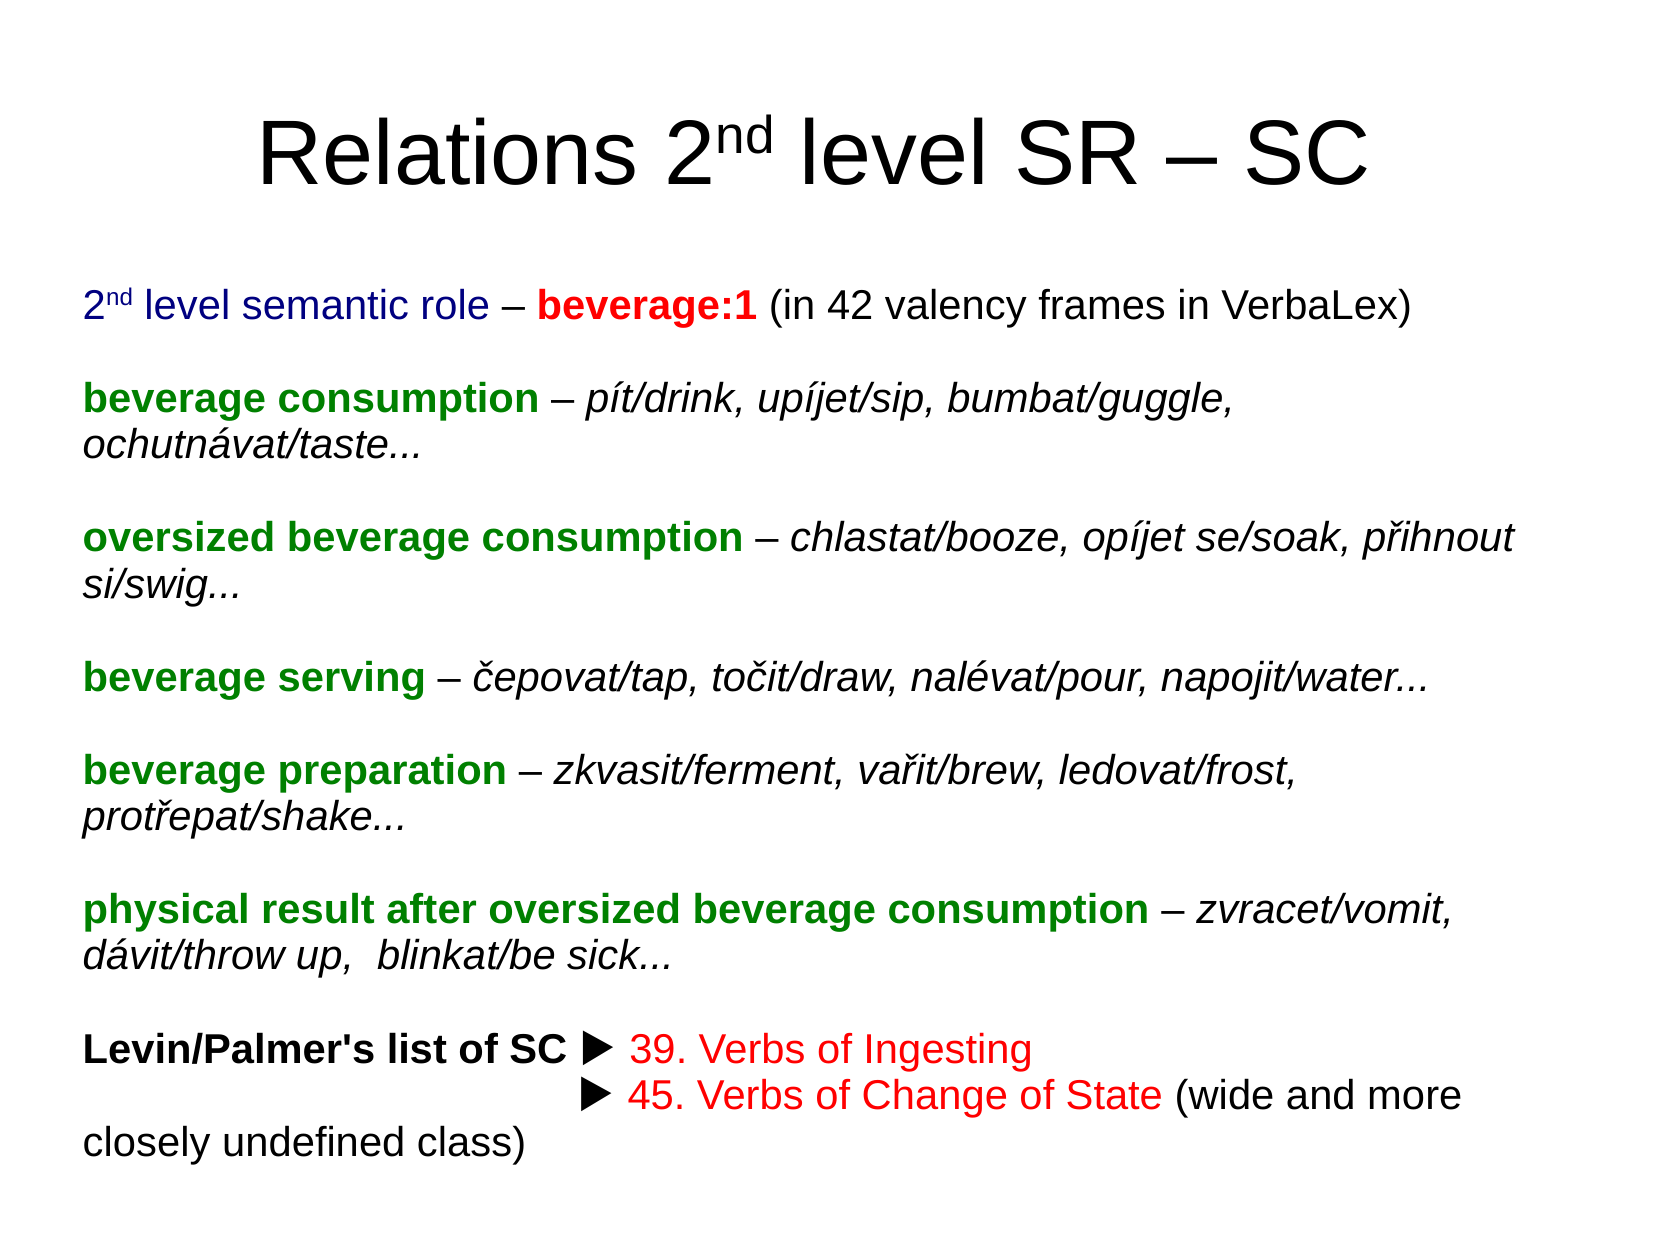

# Relations 2nd level SR – SC
2nd level semantic role – beverage:1 (in 42 valency frames in VerbaLex)
beverage consumption – pít/drink, upíjet/sip, bumbat/guggle, ochutnávat/taste...
oversized beverage consumption – chlastat/booze, opíjet se/soak, přihnout si/swig...
beverage serving – čepovat/tap, točit/draw, nalévat/pour, napojit/water...
beverage preparation – zkvasit/ferment, vařit/brew, ledovat/frost, protřepat/shake...
physical result after oversized beverage consumption – zvracet/vomit, dávit/throw up, blinkat/be sick...
Levin/Palmer's list of SC  39. Verbs of Ingesting
  45. Verbs of Change of State (wide and more closely undefined class)